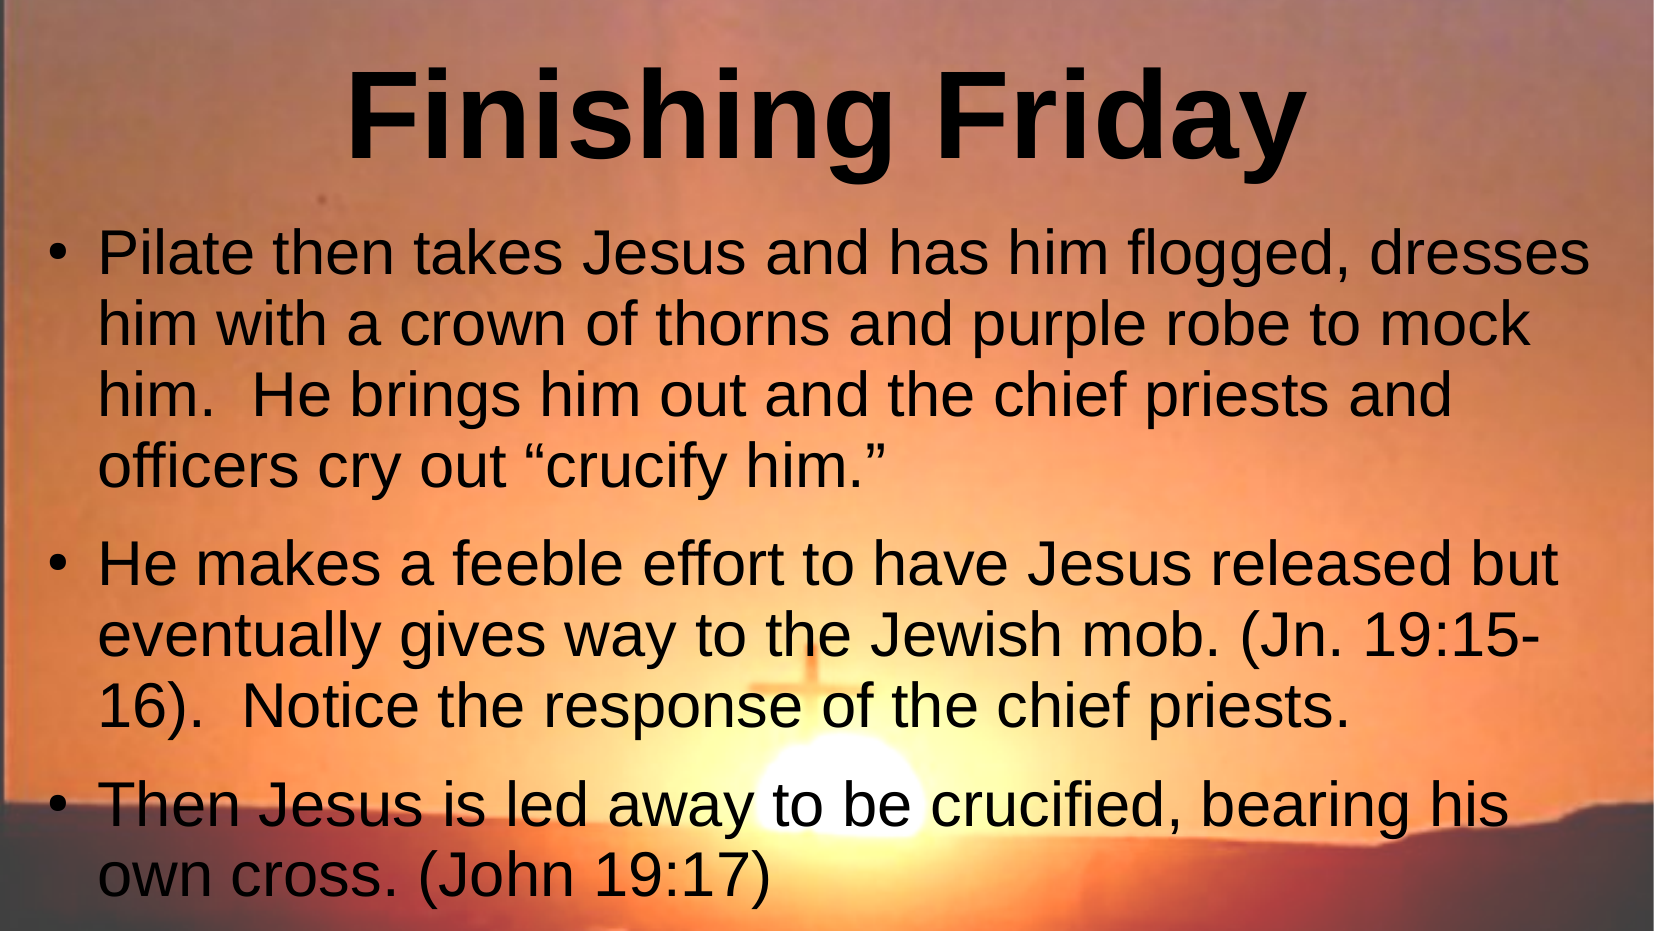

# Finishing Friday
Pilate then takes Jesus and has him flogged, dresses him with a crown of thorns and purple robe to mock him. He brings him out and the chief priests and officers cry out “crucify him.”
He makes a feeble effort to have Jesus released but eventually gives way to the Jewish mob. (Jn. 19:15-16). Notice the response of the chief priests.
Then Jesus is led away to be crucified, bearing his own cross. (John 19:17)